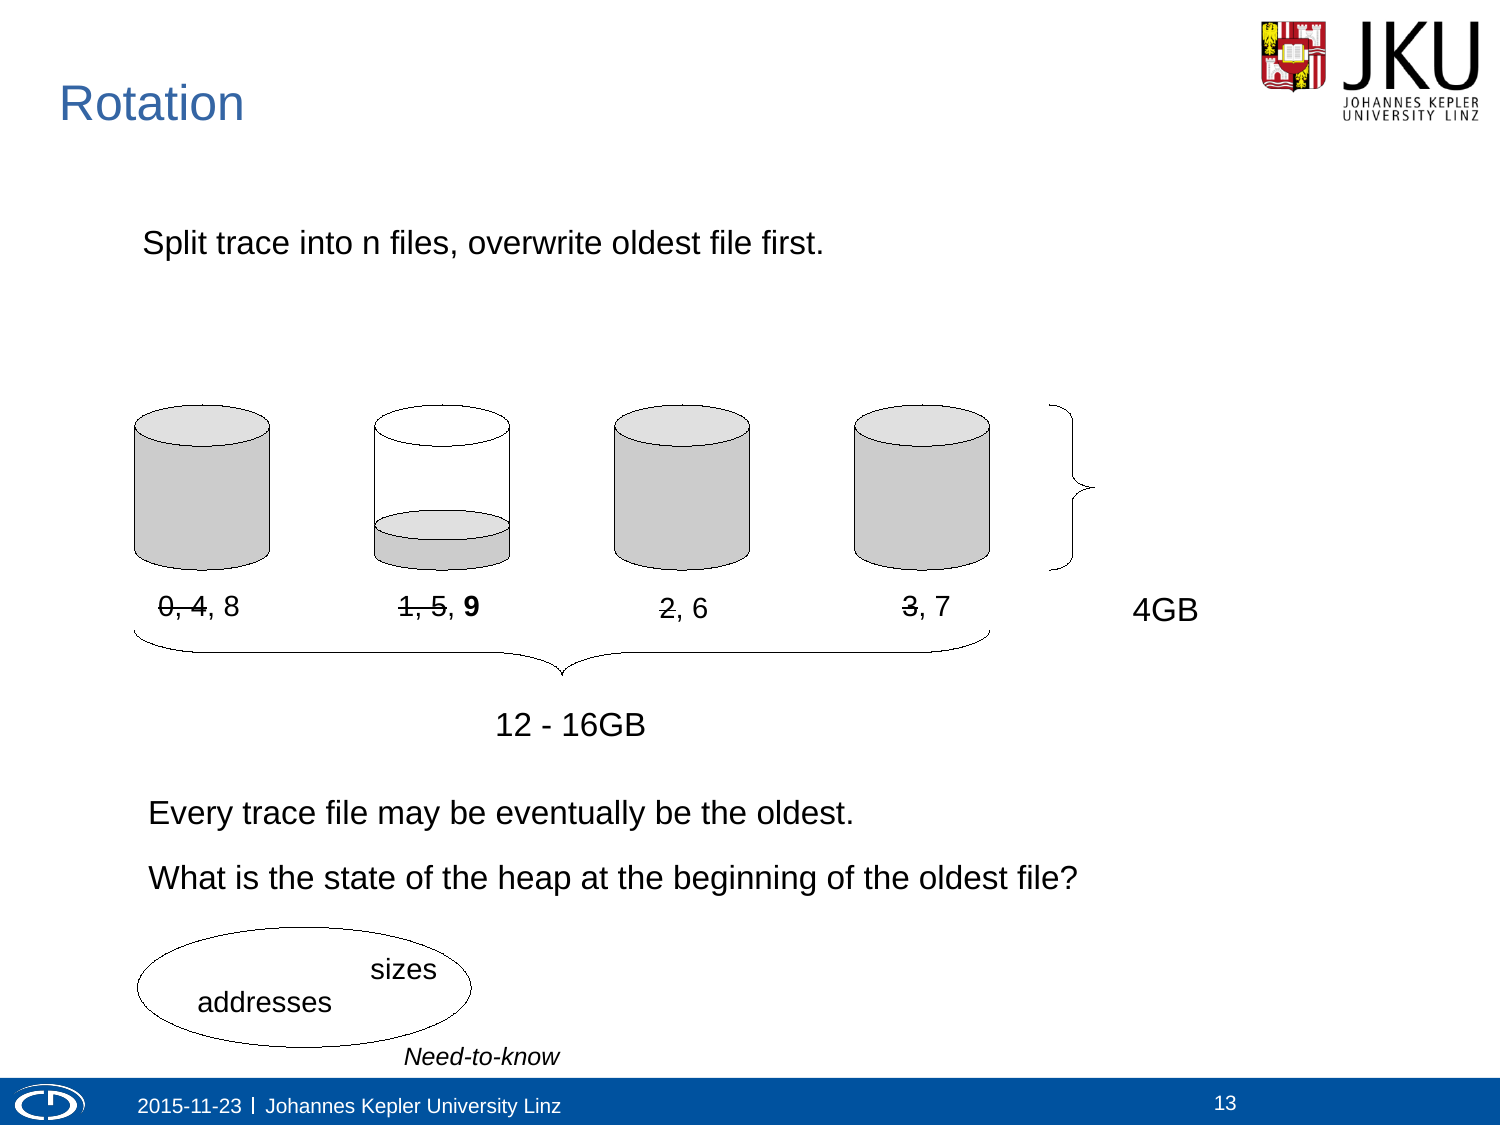

# Rotation
Split trace into n files, overwrite oldest file first.
0, 4, 8
1, 5, 9
3, 7
4GB
2, 6
12 - 16GB
Every trace file may be eventually be the oldest.
What is the state of the heap at the beginning of the oldest file?
sizes
addresses
Need-to-know
13